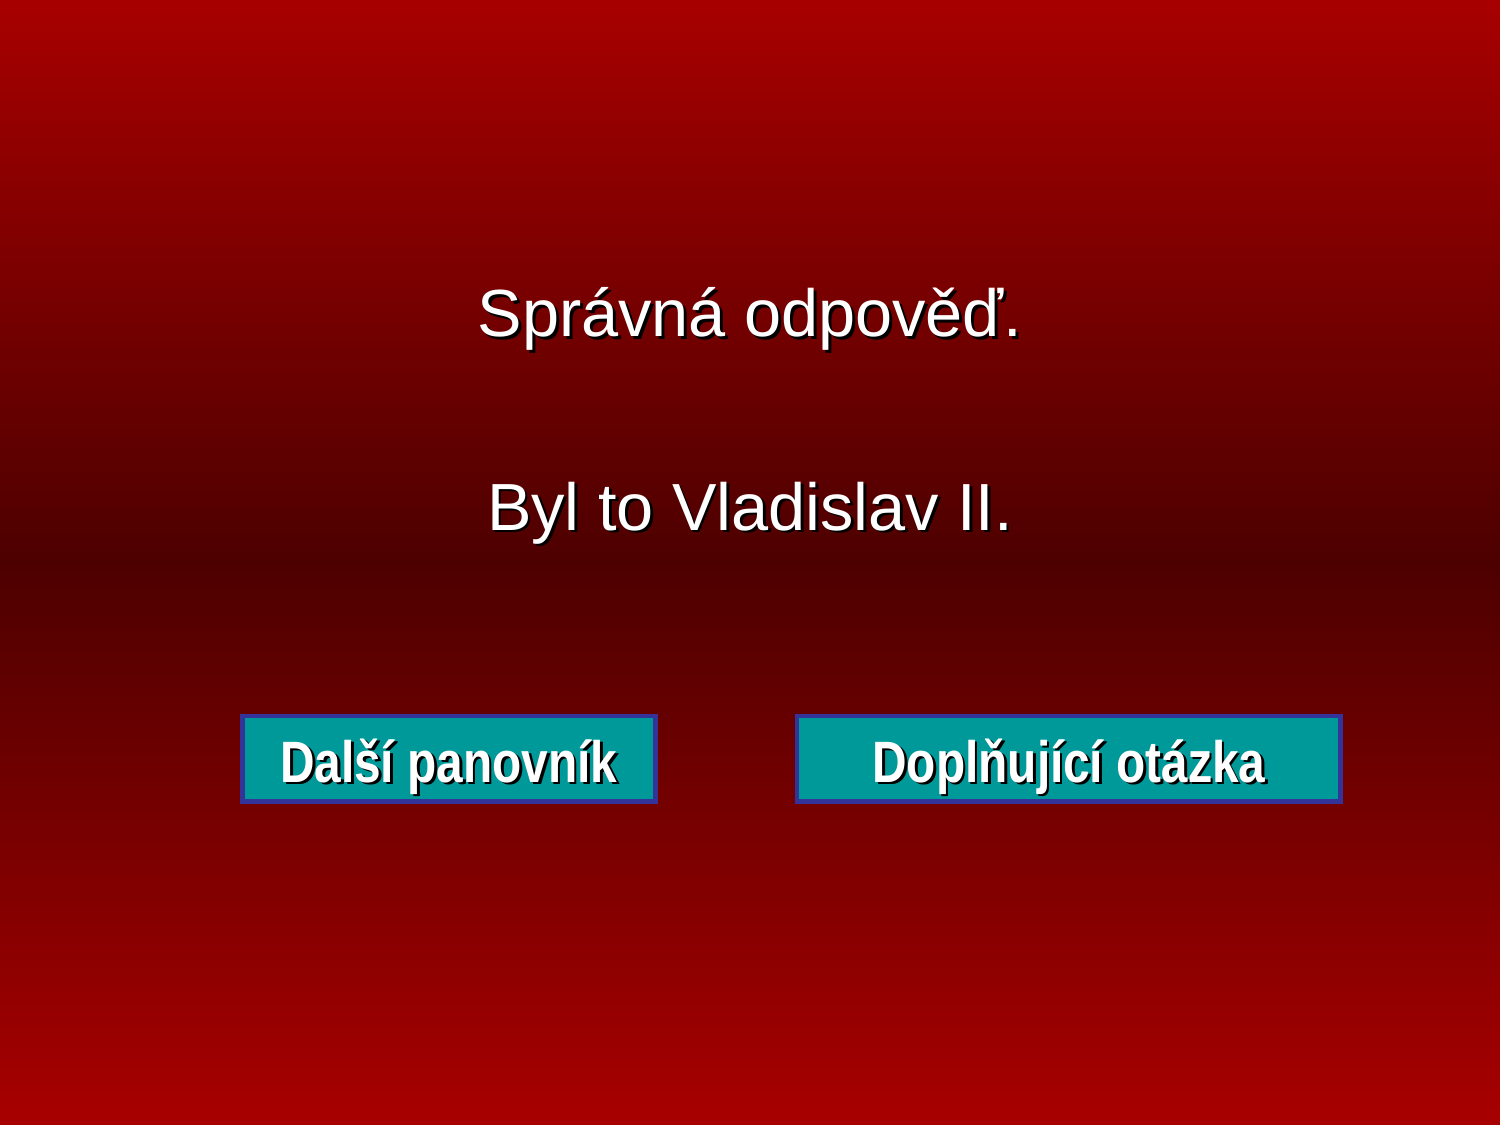

#
Správná odpověď.
Byl to Vladislav II.
Další panovník
Doplňující otázka